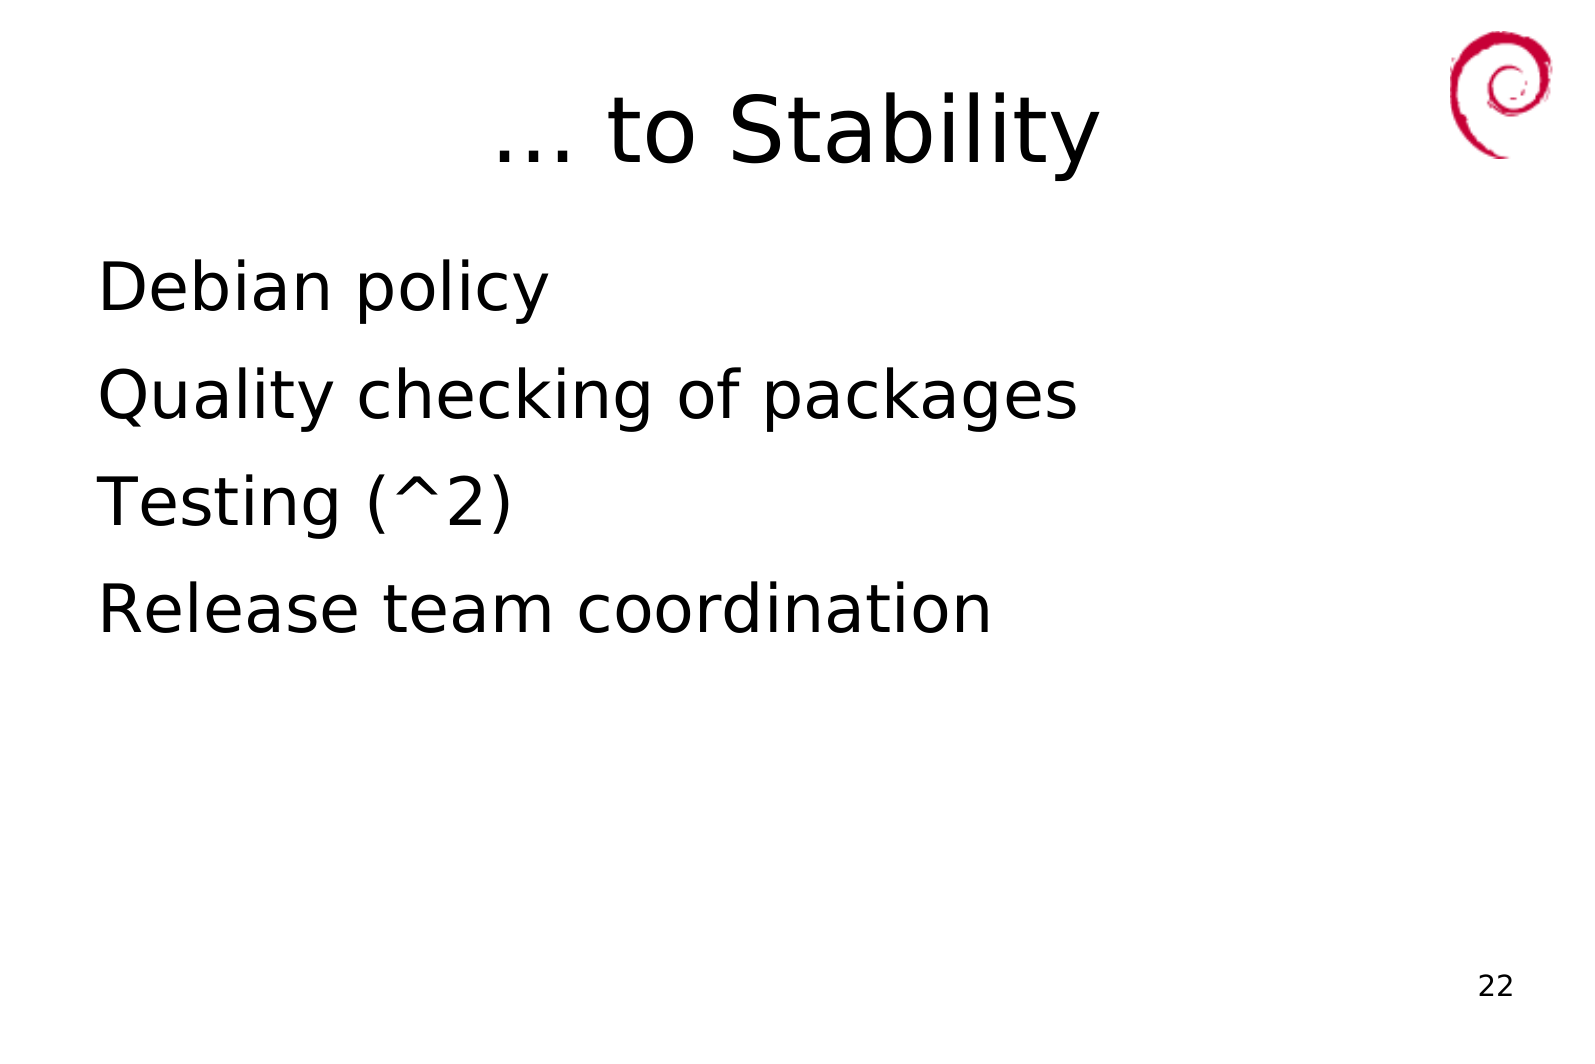

# ... to Stability
Debian policy
Quality checking of packages
Testing (^2)
Release team coordination
22